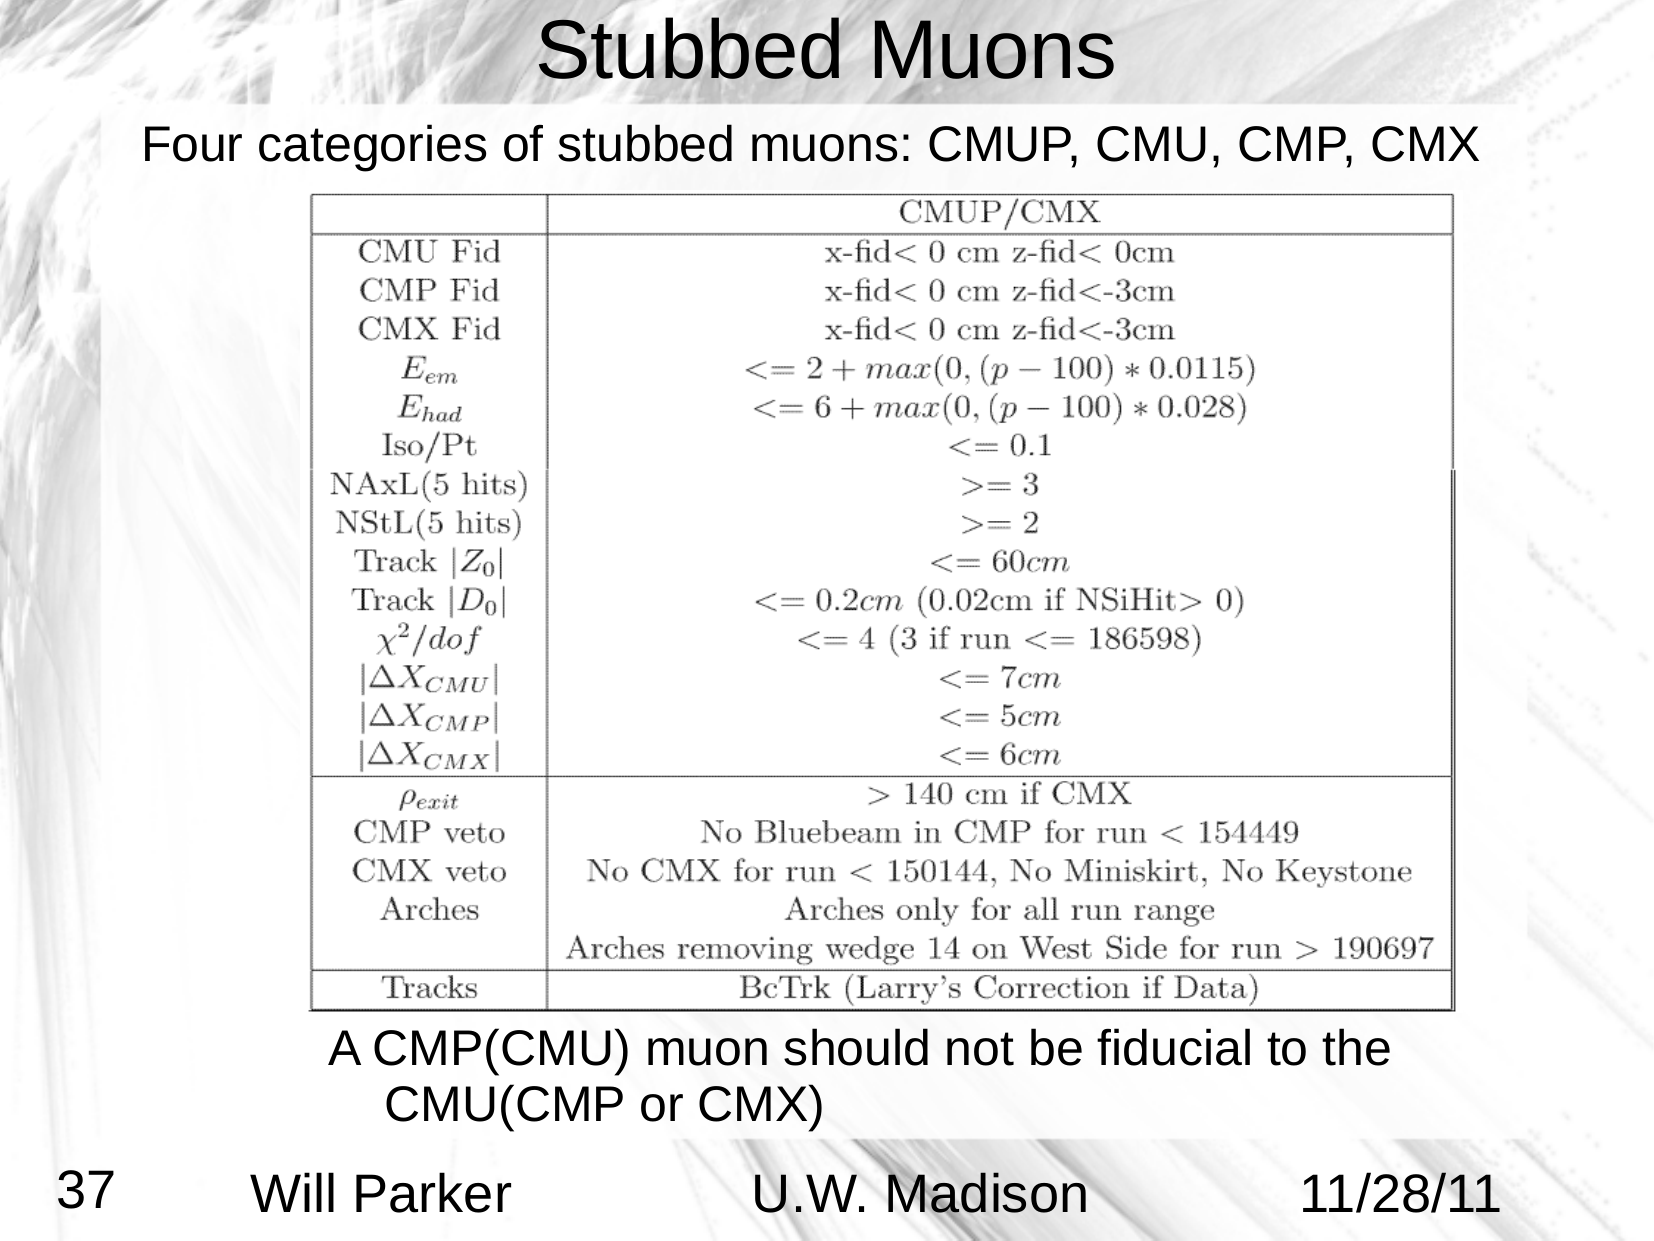

# Stubbed Muons
Four categories of stubbed muons: CMUP, CMU, CMP, CMX
A CMP(CMU) muon should not be fiducial to the CMU(CMP or CMX)
37
 Will Parker U.W. Madison 11/28/11